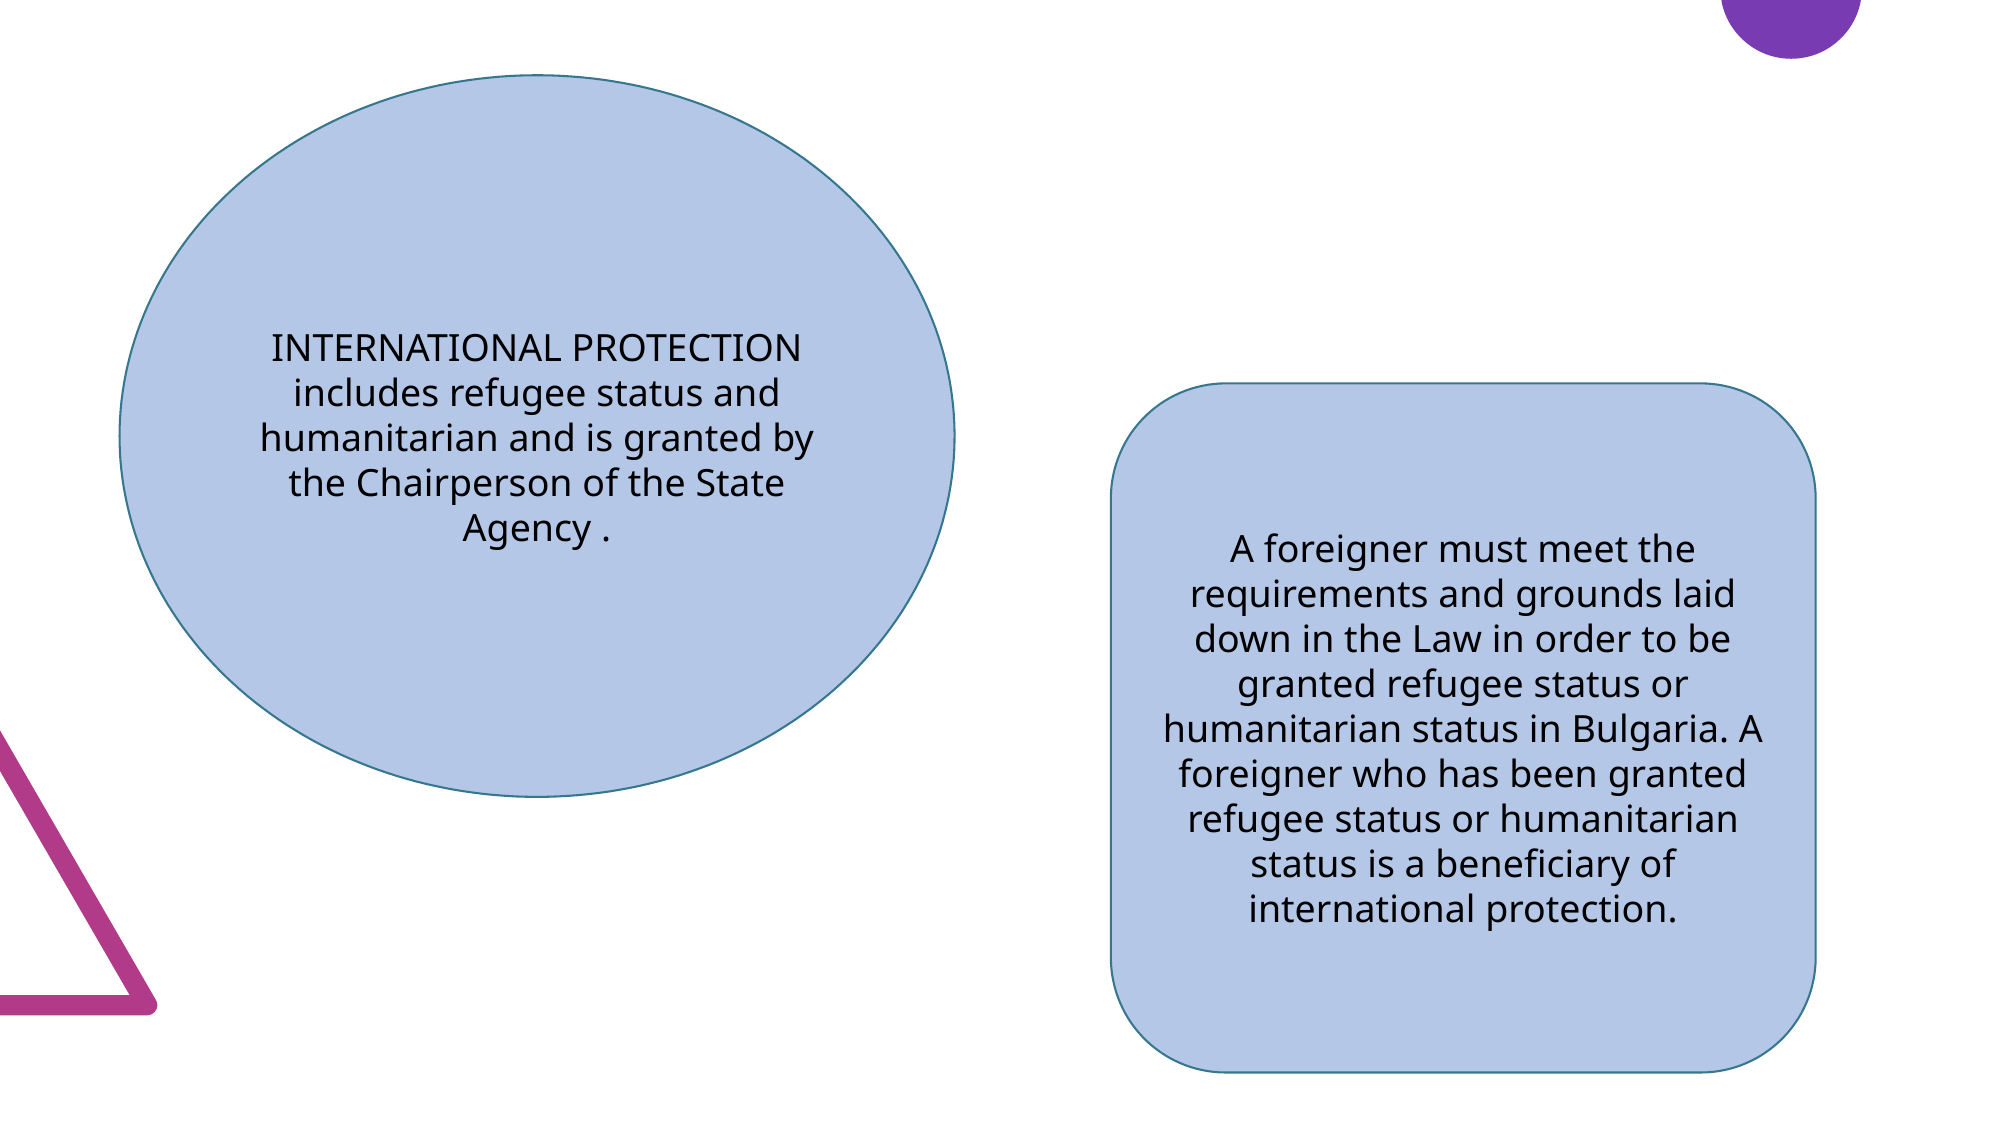

INTERNATIONAL PROTECTION includes refugee status and humanitarian and is granted by the Chairperson of the State Agency .
A foreigner must meet the requirements and grounds laid down in the Law in order to be granted refugee status or humanitarian status in Bulgaria. A foreigner who has been granted refugee status or humanitarian status is a beneficiary of international protection.